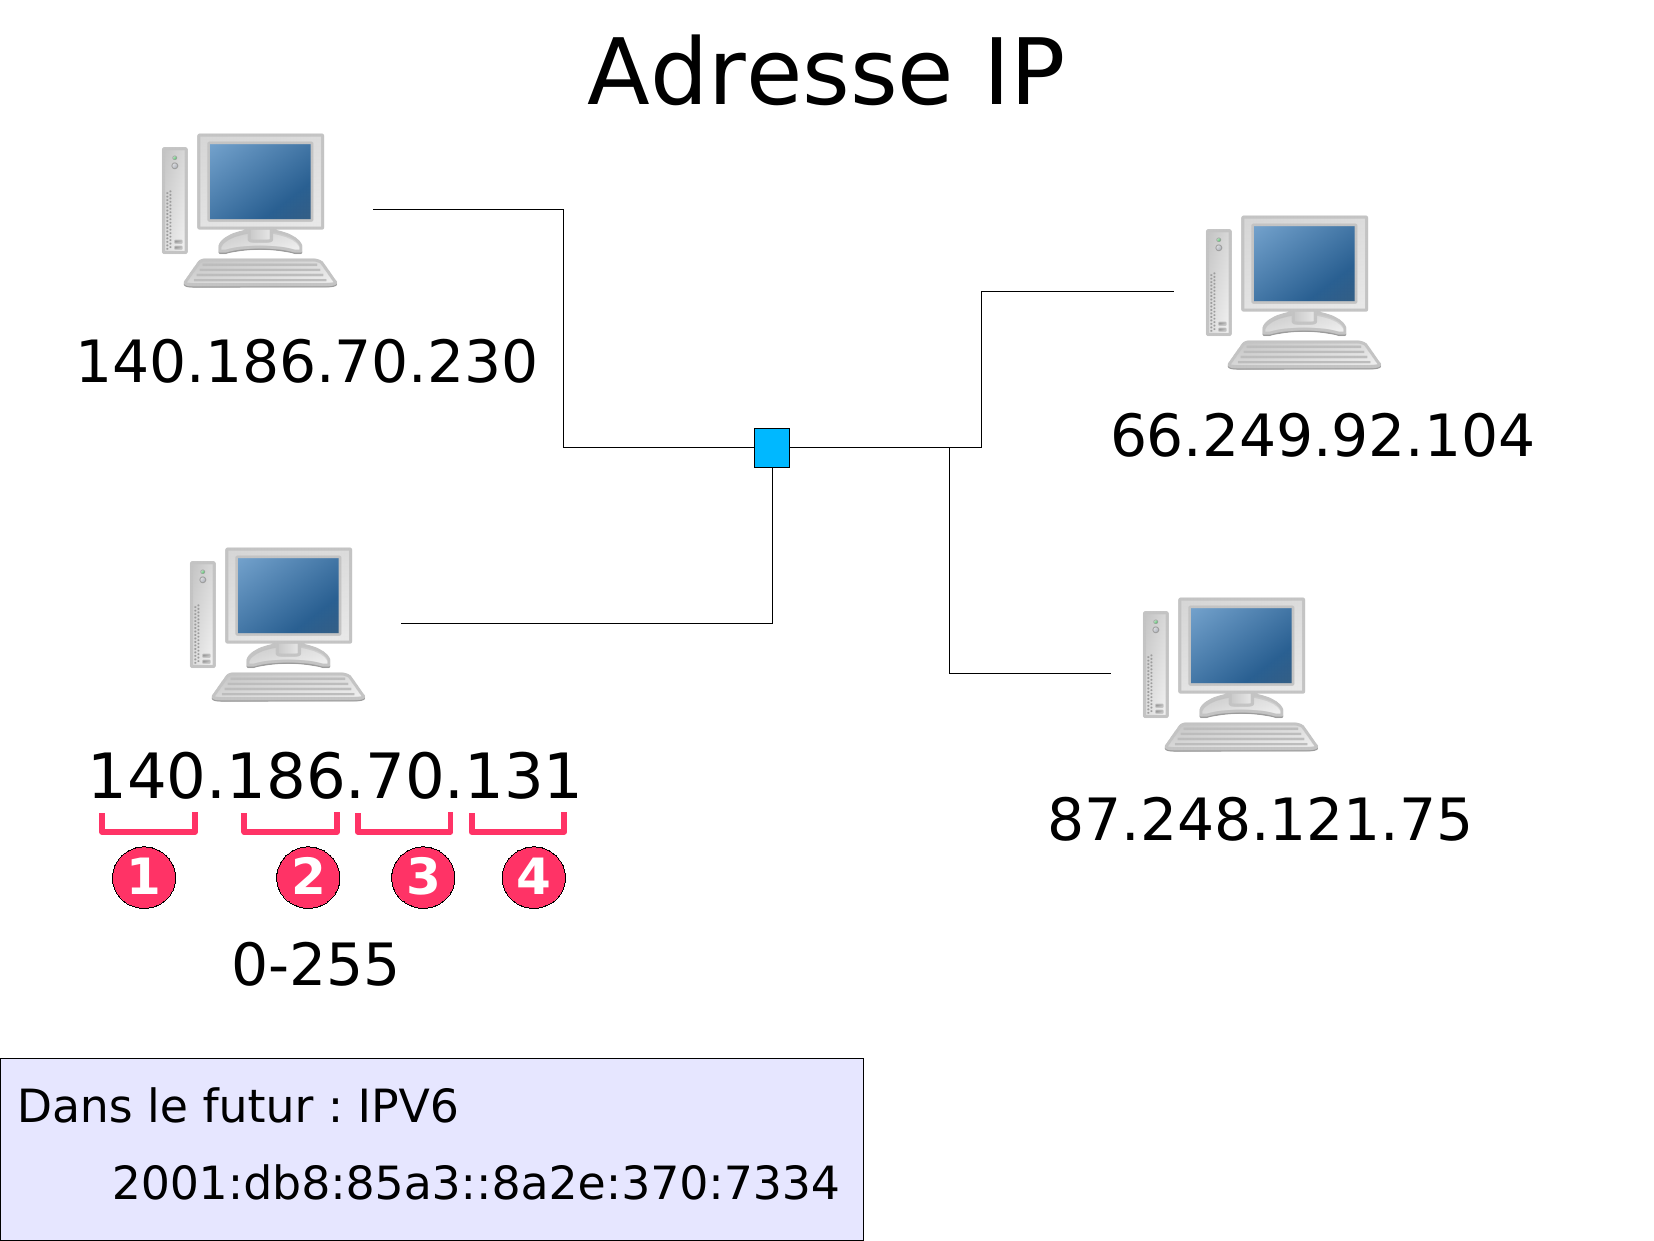

# Adresse IP
140.186.70.230
66.249.92.104
140.186.70.131
87.248.121.75
1
2
3
4
0-255
Dans le futur : IPV6
2001:db8:85a3::8a2e:370:7334